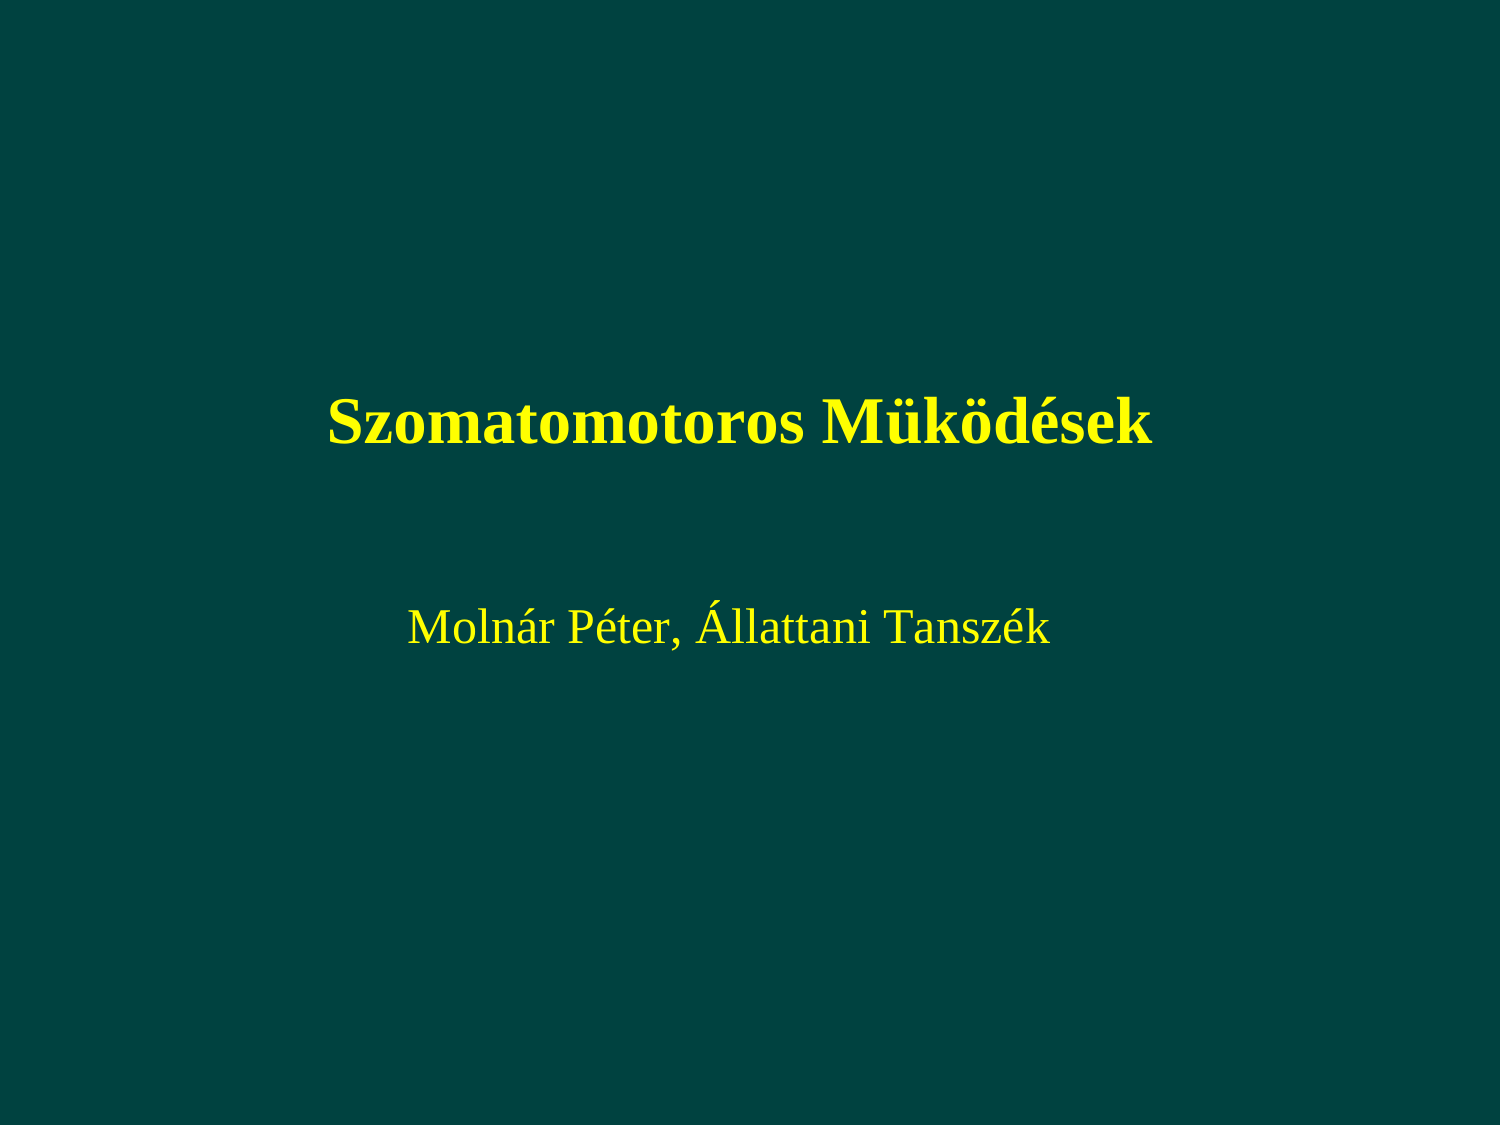

# Szomatomotoros Müködések Molnár Péter, Állattani Tanszék